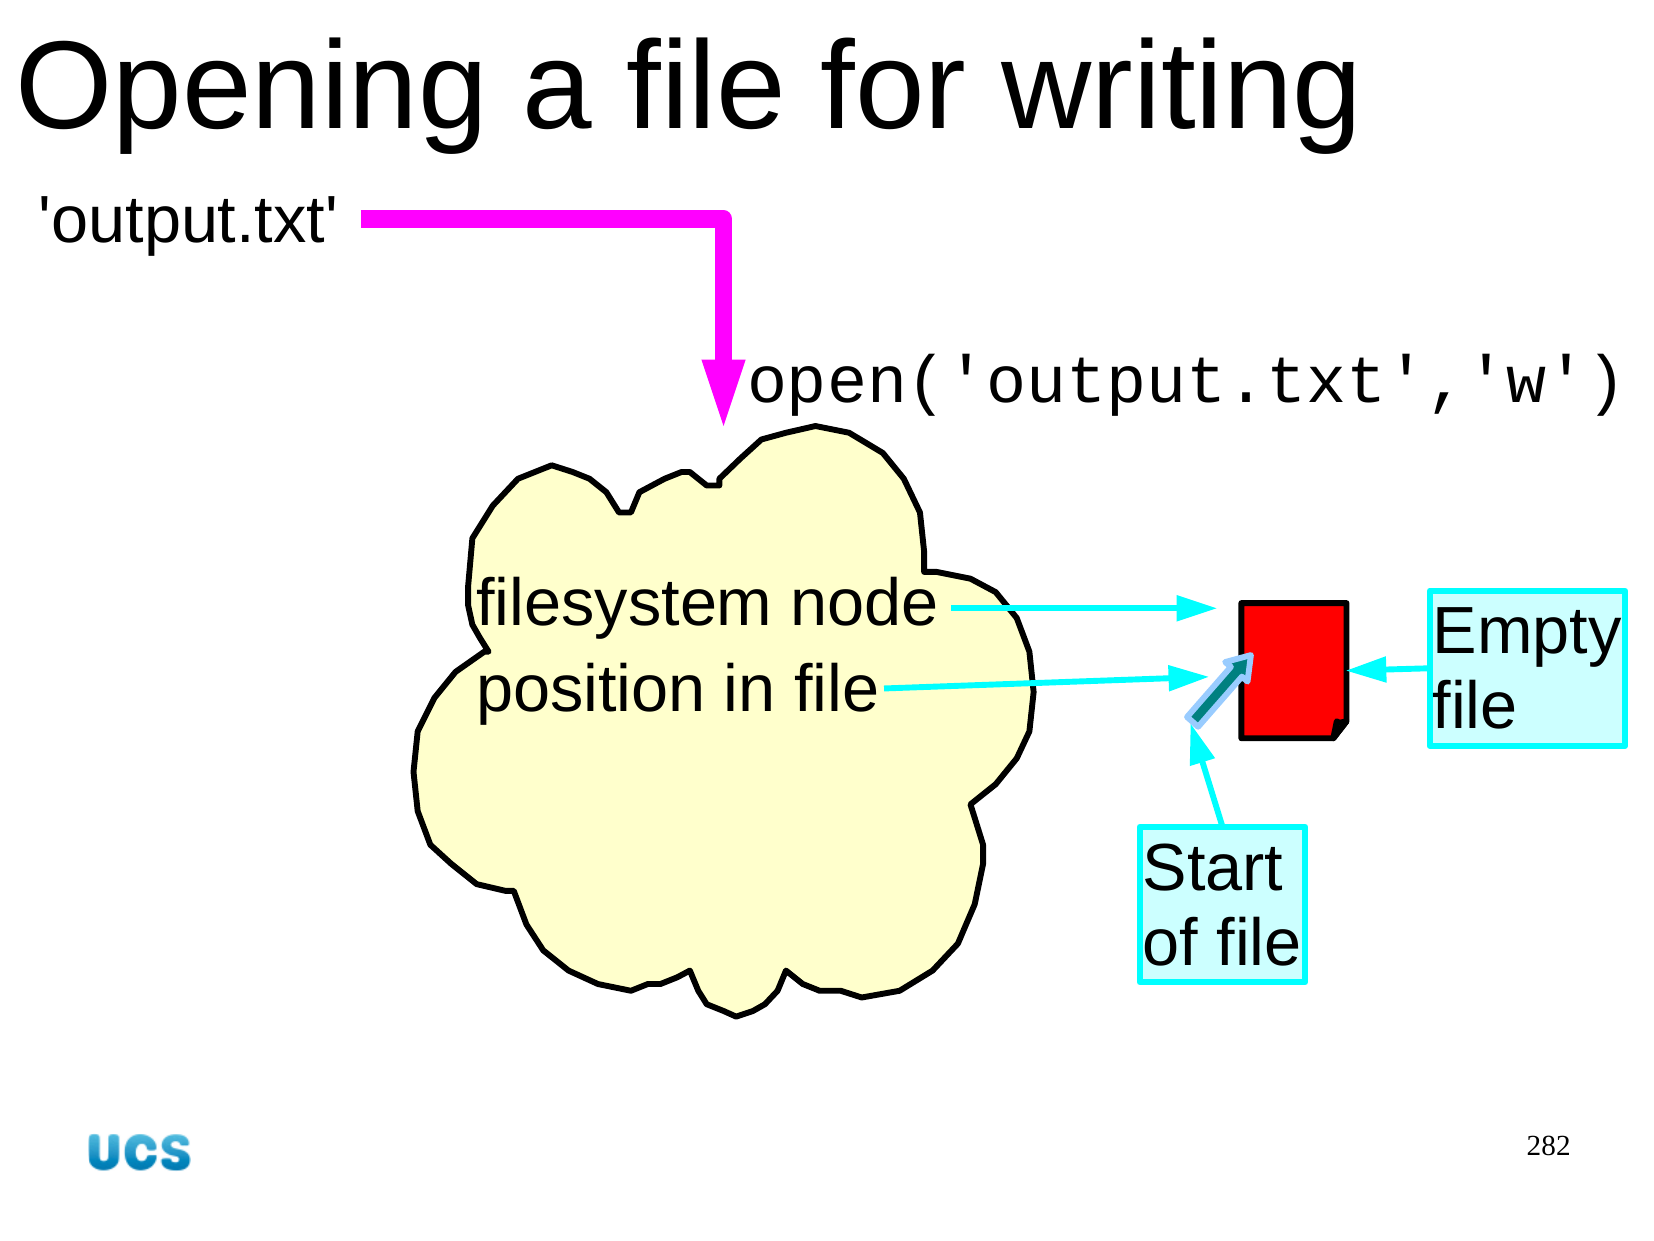

Opening a file for writing
'output.txt'
open('output.txt','w')
filesystem node
Empty
file
position in file
Start
of file
282